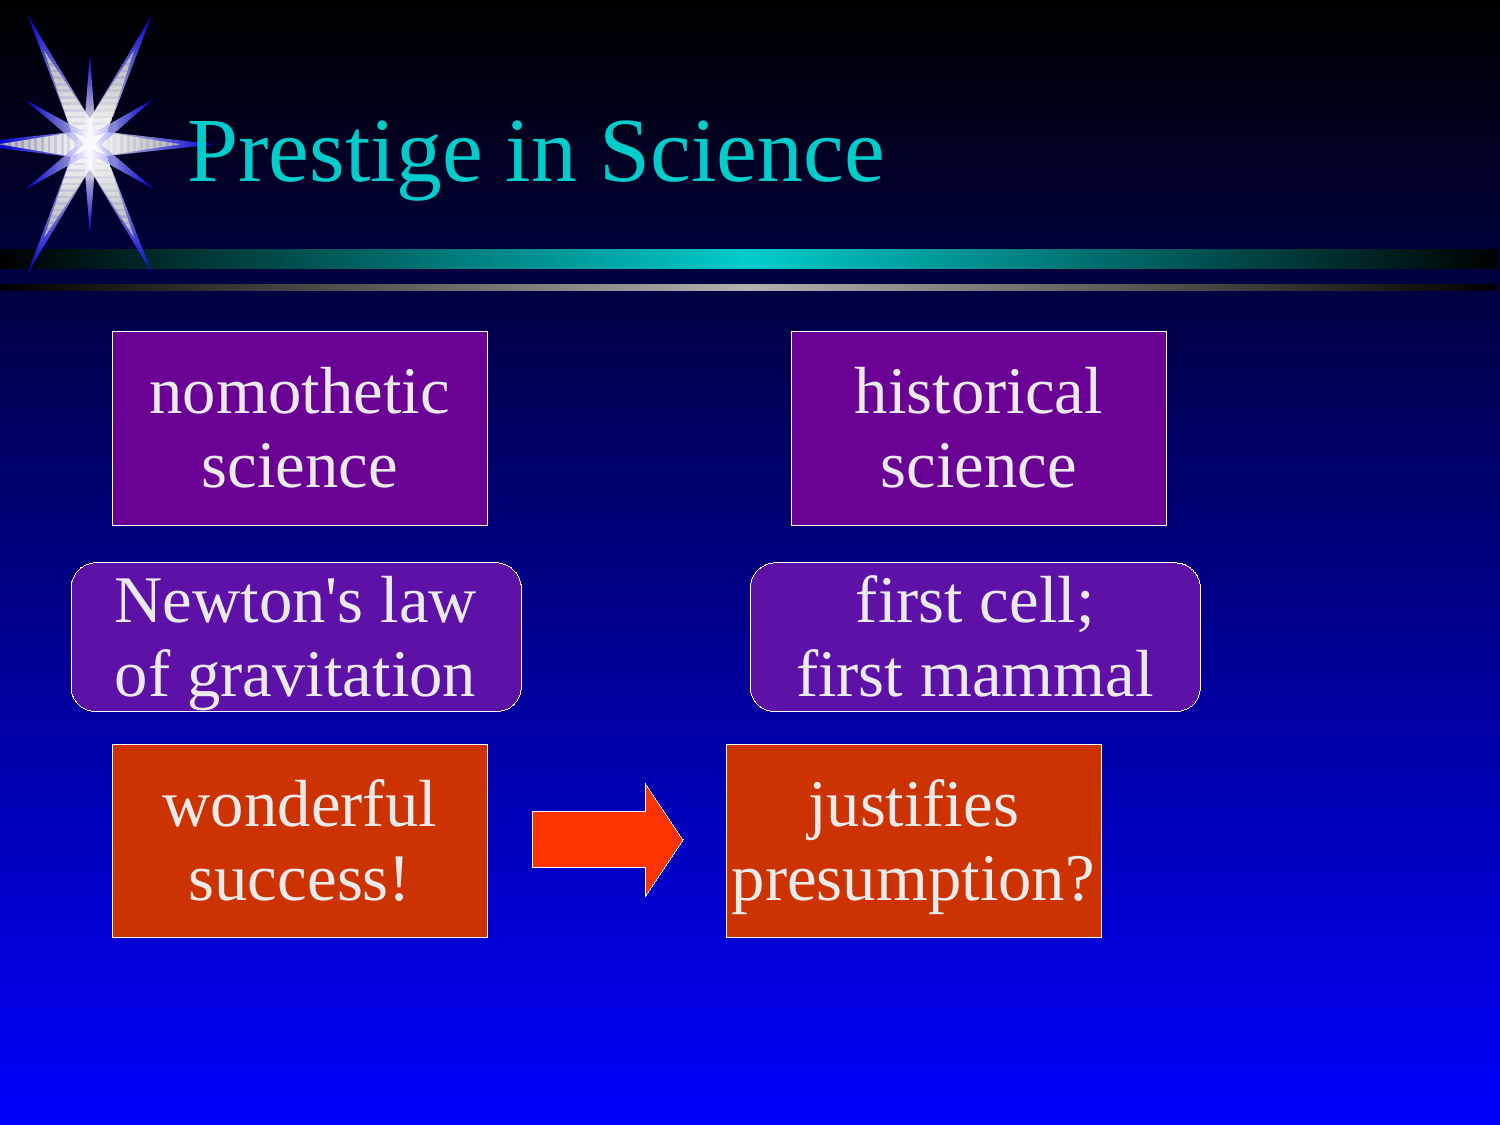

# Prestige in Science
nomothetic
science
historical
science
Newton's law
of gravitation
first cell;
first mammal
wonderful
success!
justifies
presumption?